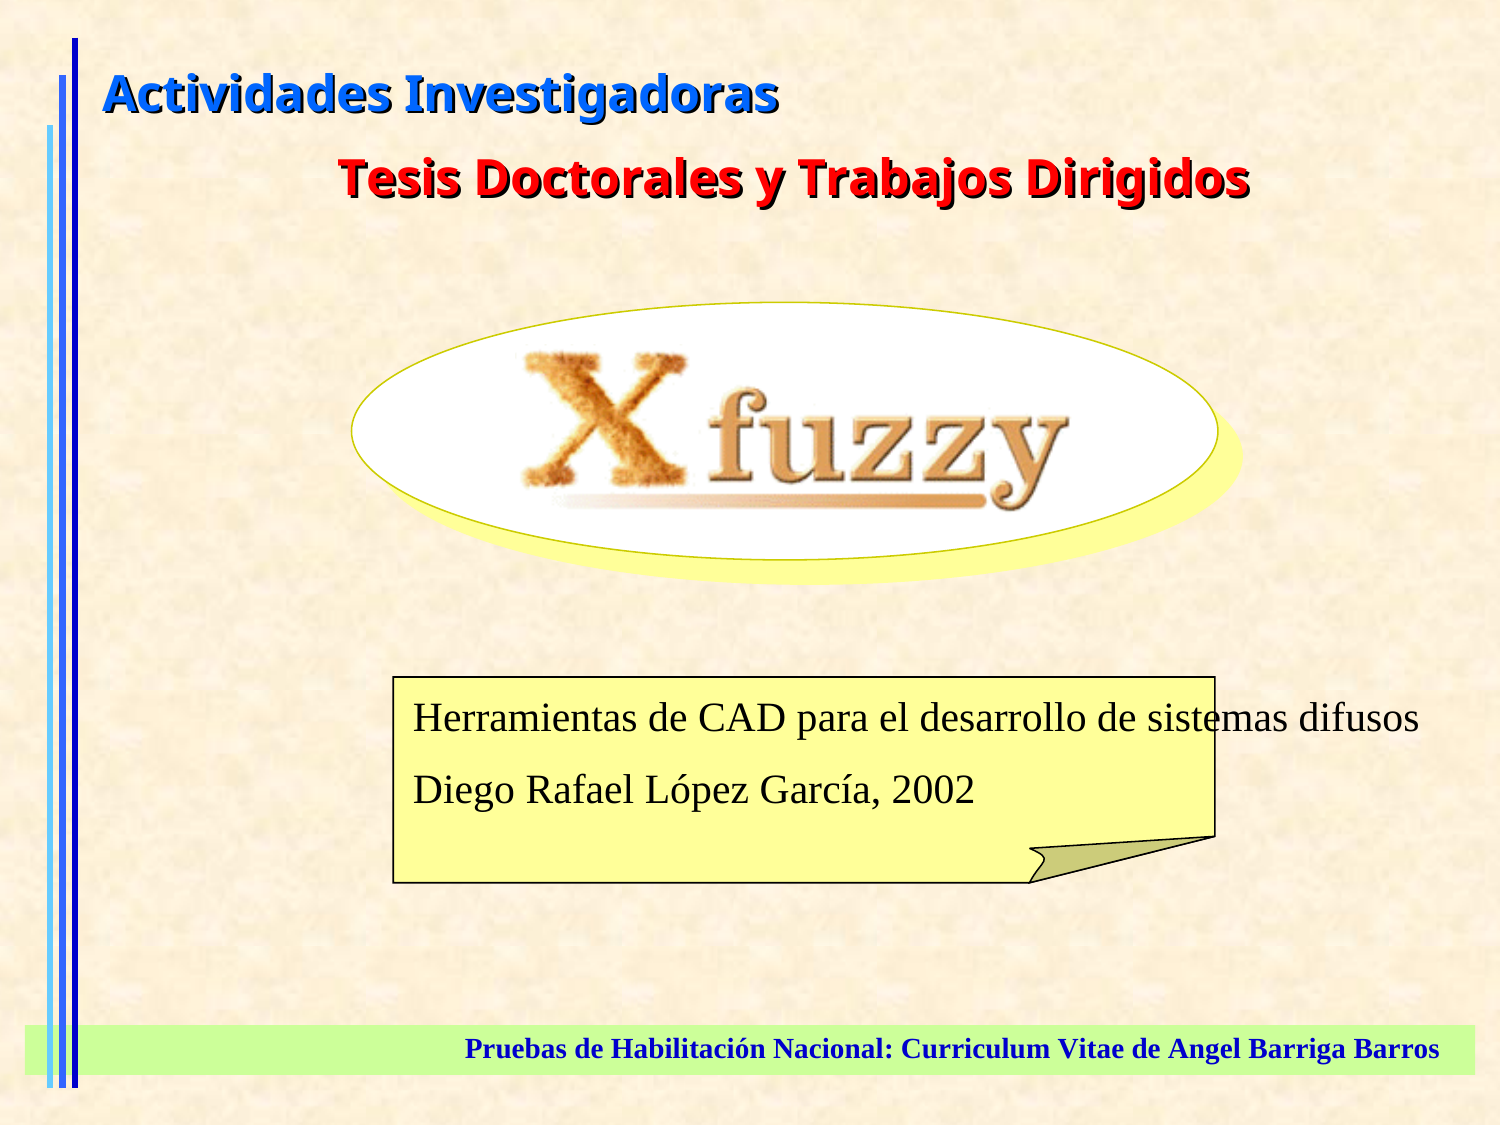

Actividades Investigadoras
Tesis Doctorales y Trabajos Dirigidos
Herramientas de CAD para el desarrollo de sistemas difusos
Diego Rafael López García, 2002